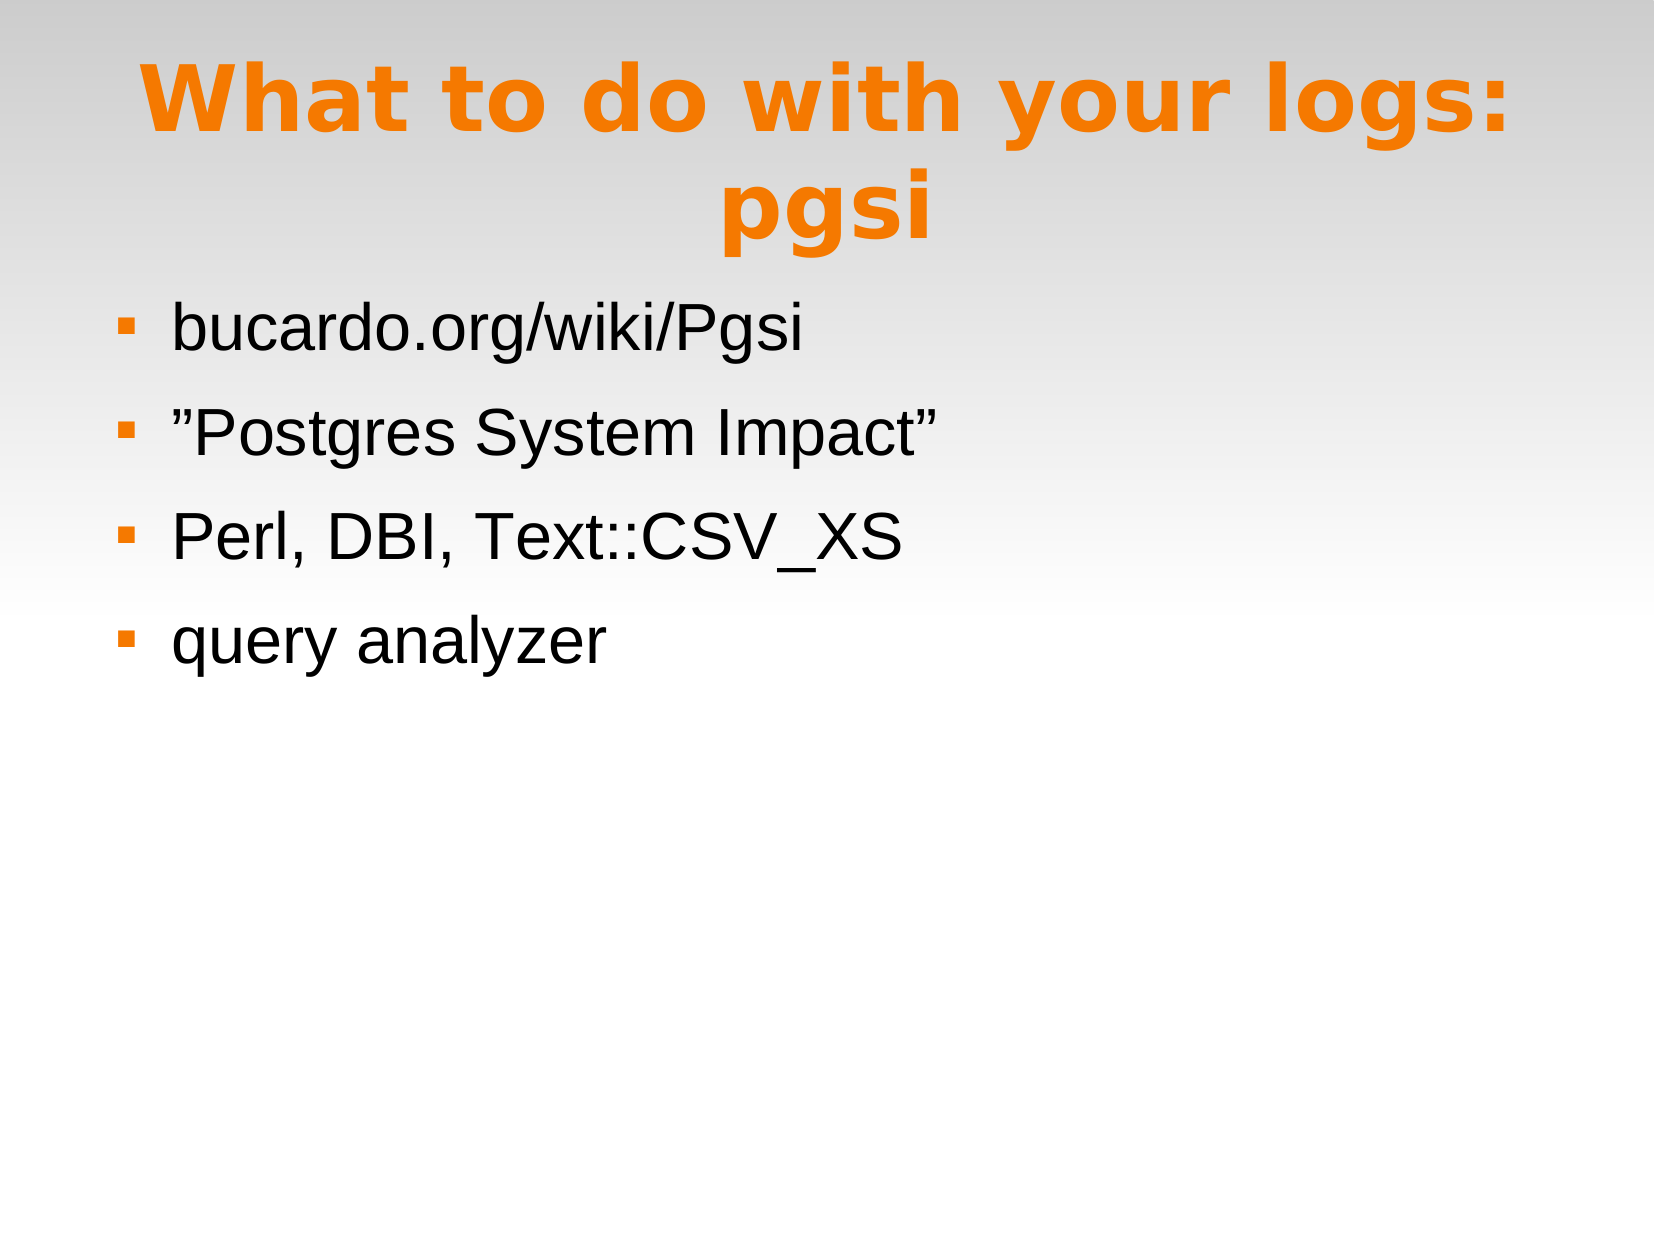

# What to do with your logs: pgsi
bucardo.org/wiki/Pgsi
”Postgres System Impact”
Perl, DBI, Text::CSV_XS
query analyzer